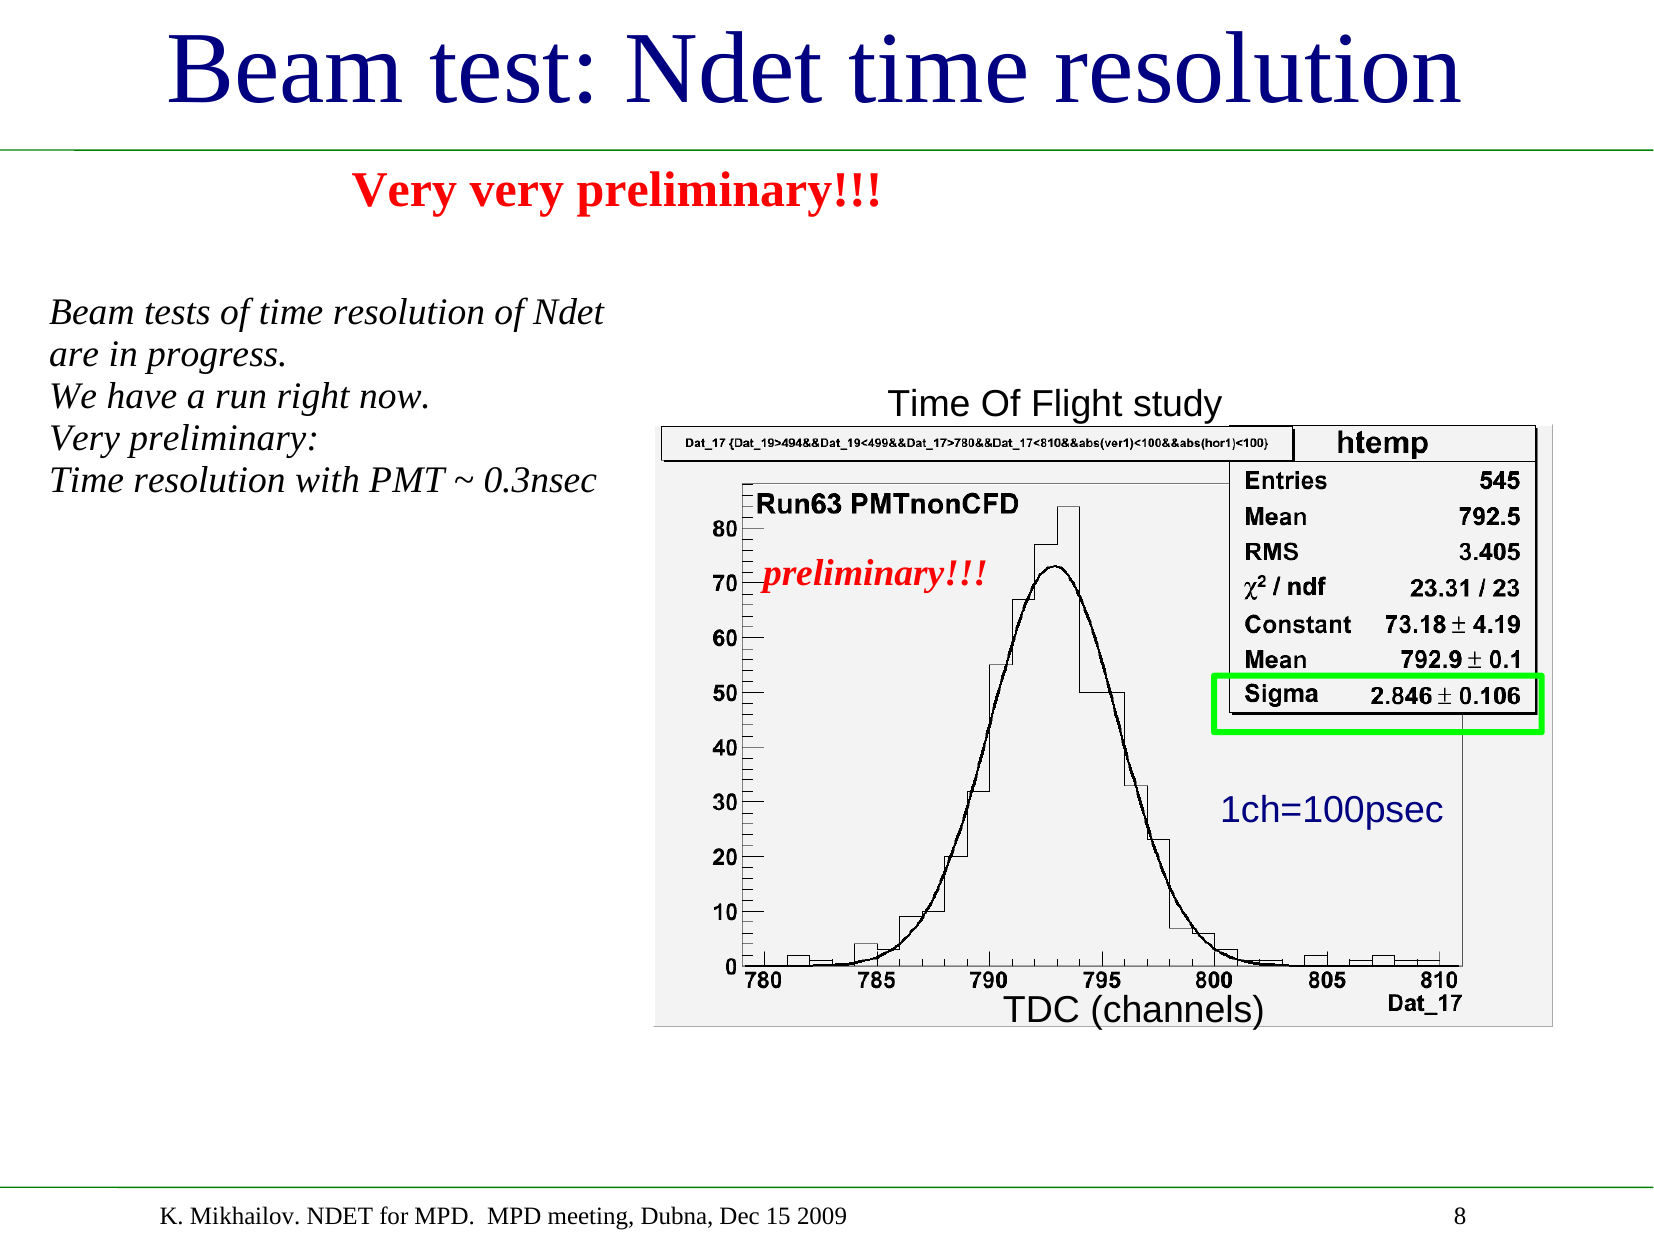

# Beam test: Ndet time resolution
Very very preliminary!!!
Beam tests of time resolution of Ndet
are in progress.
We have a run right now.
Very preliminary:
Time resolution with PMT ~ 0.3nsec
Time Of Flight study
preliminary!!!
1ch=100psec
TDC (channels)
K. Mikhailov. NDET for MPD. MPD meeting, Dubna, Dec 15 2009